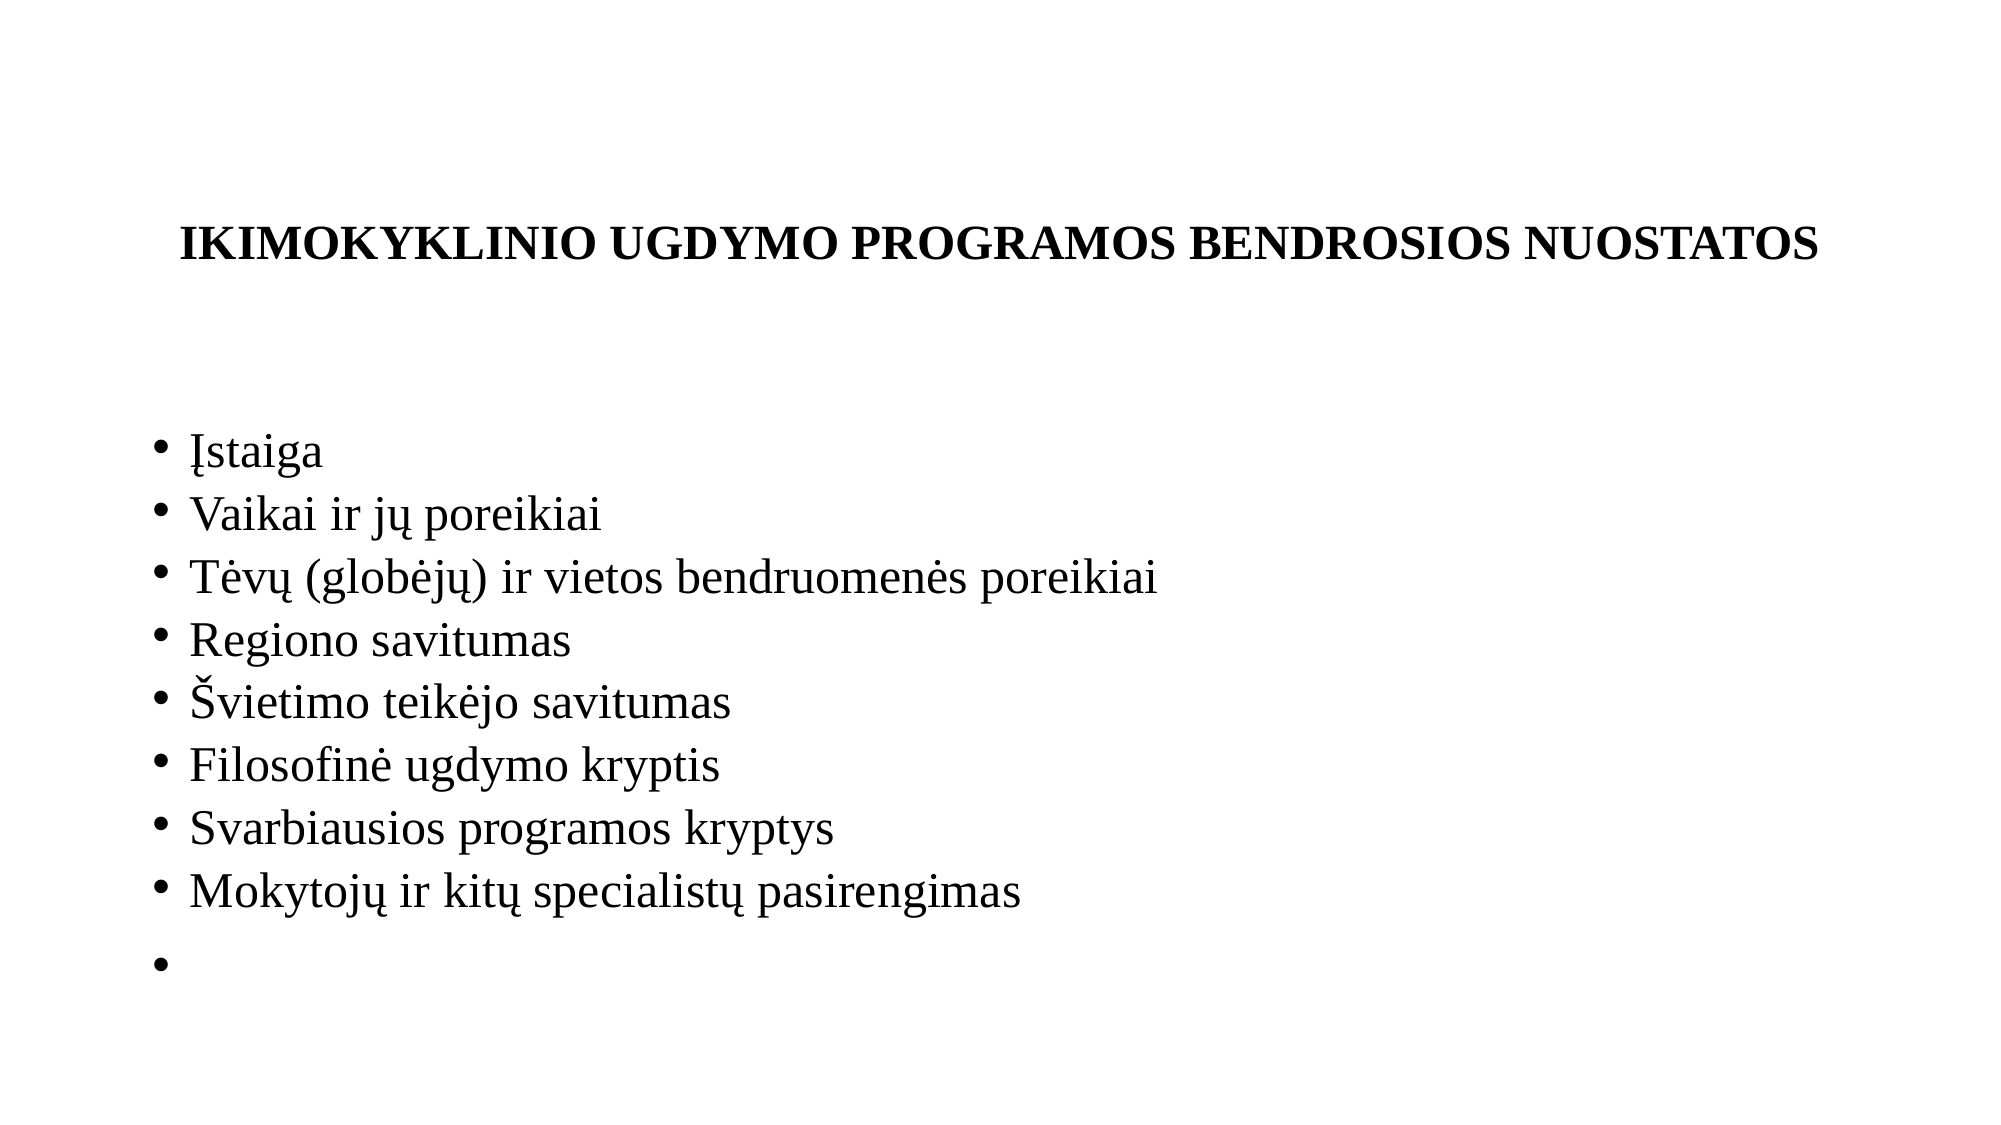

# IKIMOKYKLINIO UGDYMO PROGRAMOS BENDROSIOS NUOSTATOS
Įstaiga
Vaikai ir jų poreikiai
Tėvų (globėjų) ir vietos bendruomenės poreikiai
Regiono savitumas
Švietimo teikėjo savitumas
Filosofinė ugdymo kryptis
Svarbiausios programos kryptys
Mokytojų ir kitų specialistų pasirengimas